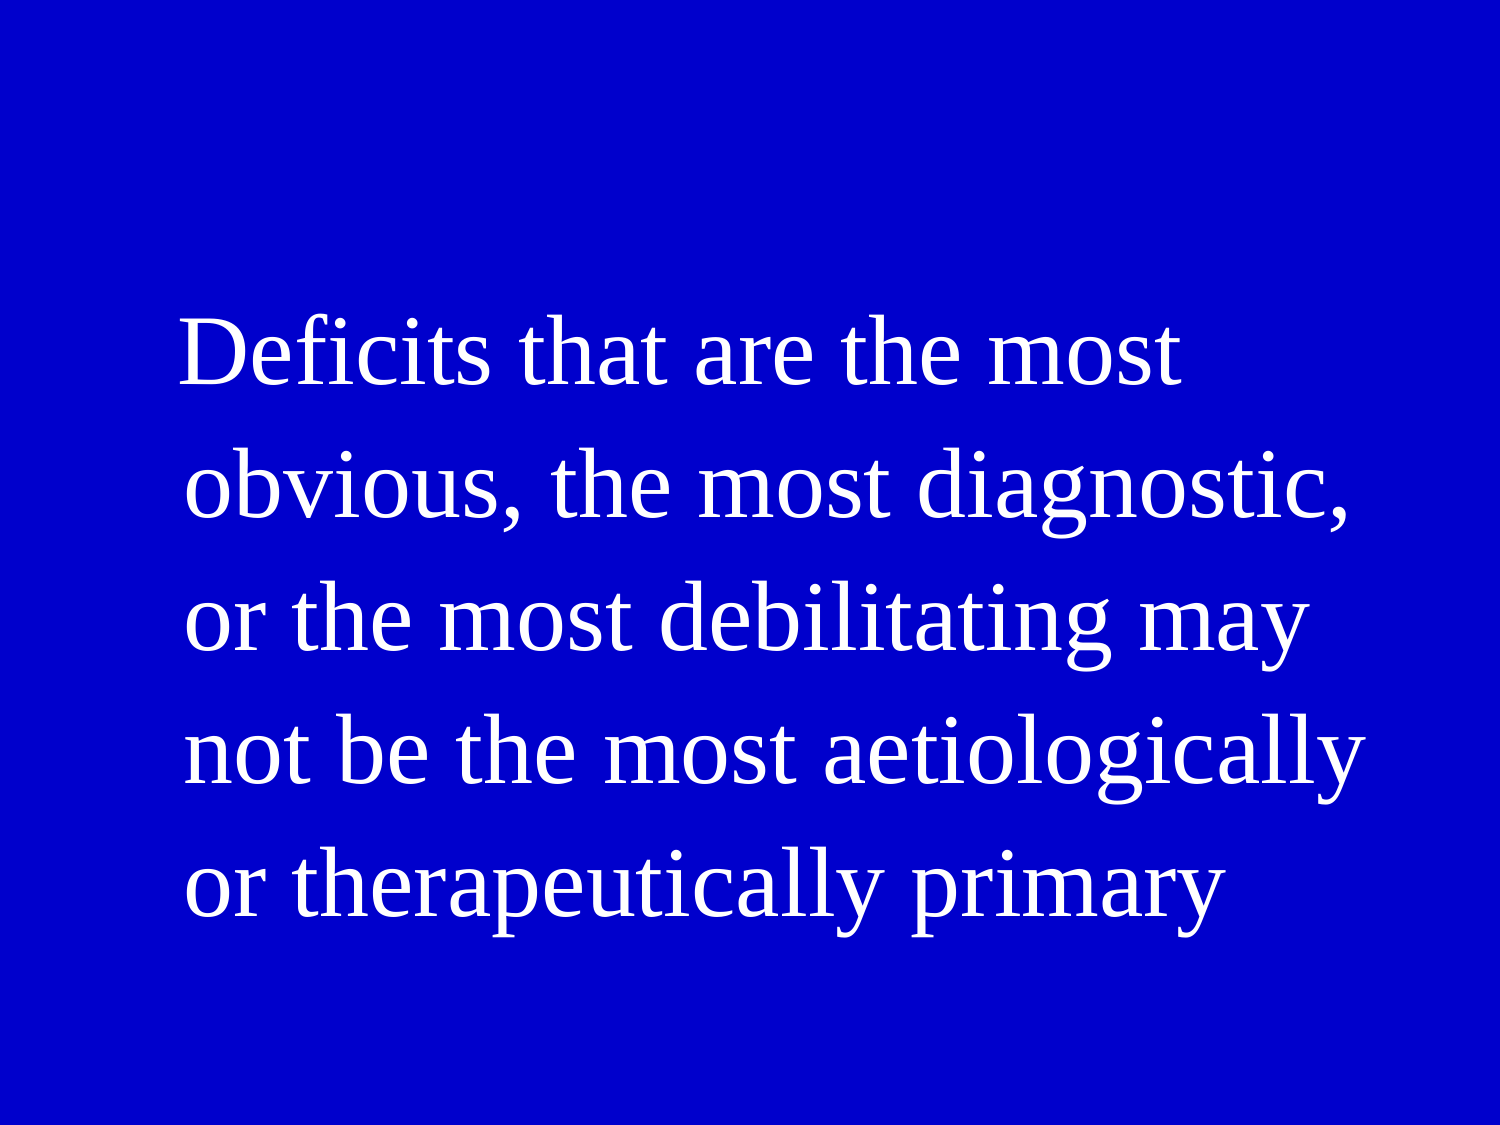

# Deficits that are the most obvious, the most diagnostic, or the most debilitating may not be the most aetiologically or therapeutically primary